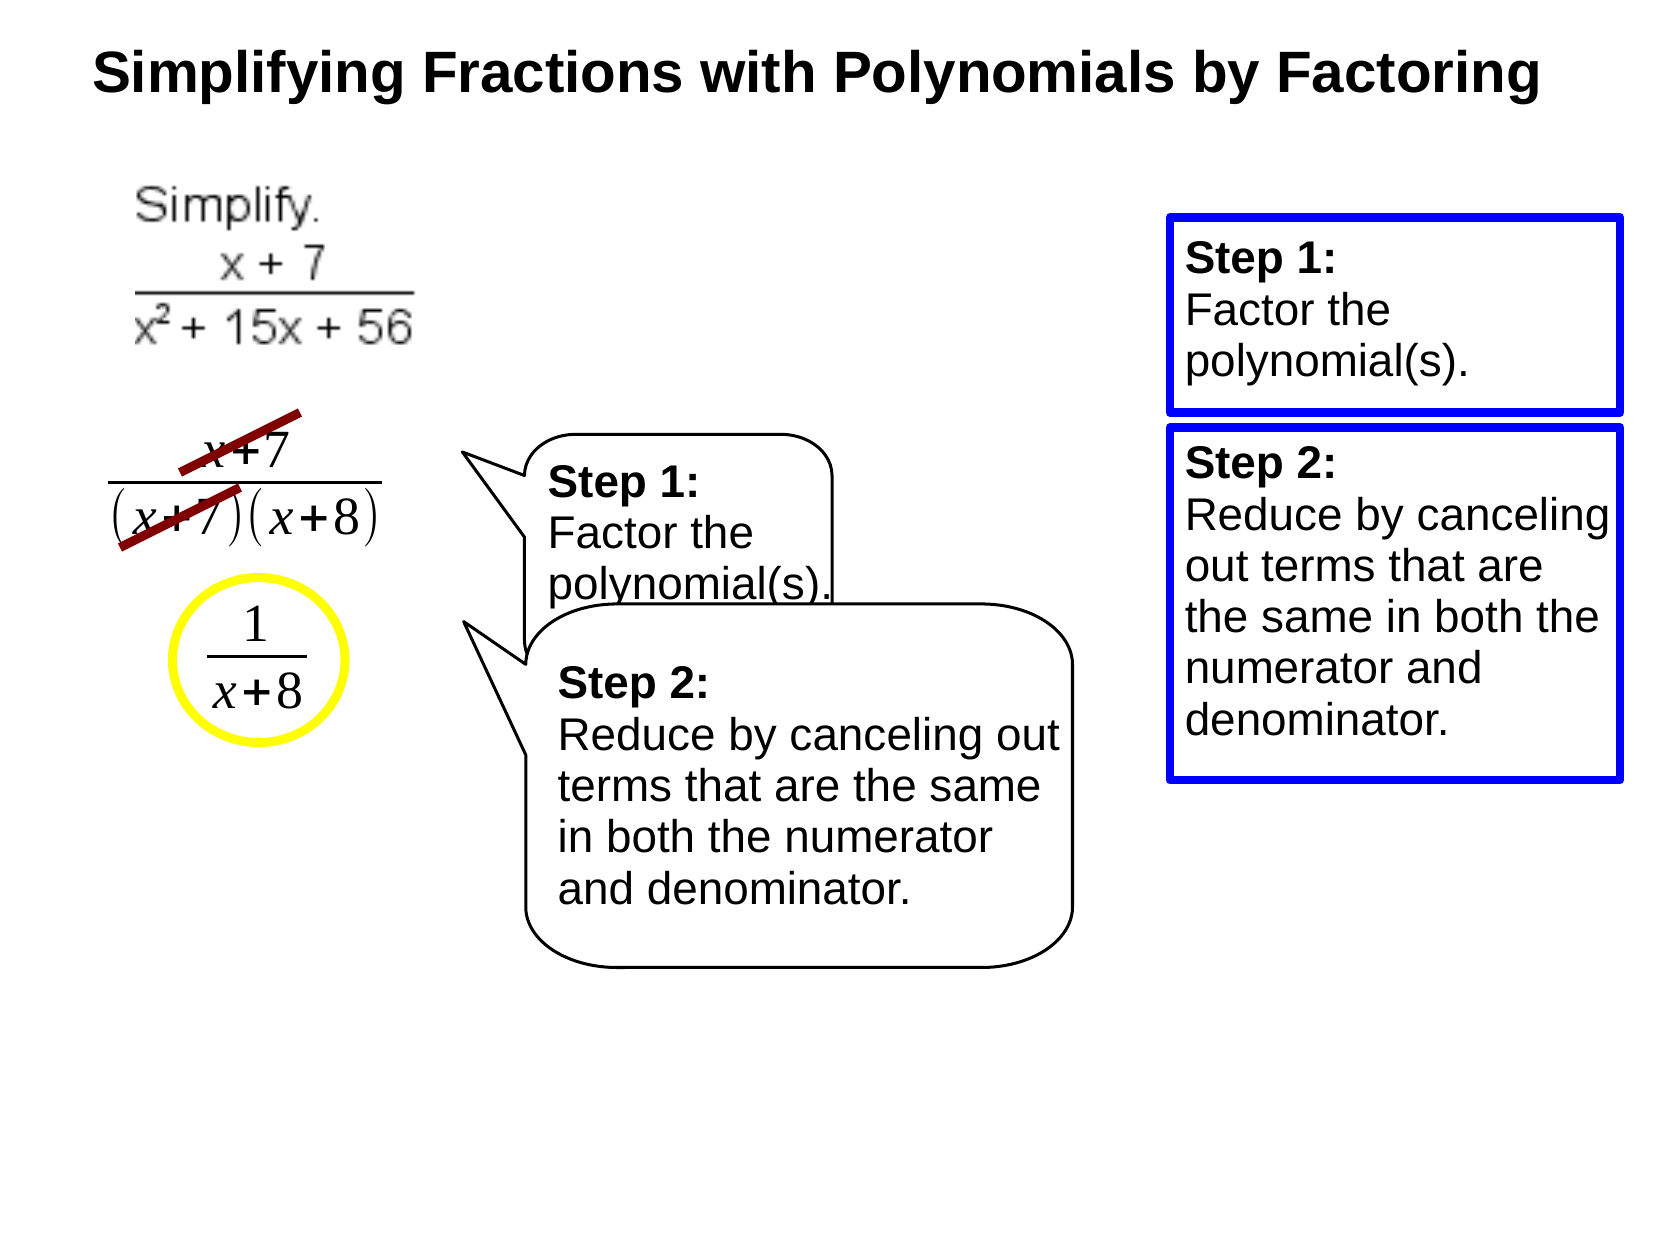

Simplifying Fractions with Polynomials by Factoring
Step 1:
Factor the polynomial(s).
Step 2:
Reduce by canceling out terms that are the same in both the numerator and denominator.
Step 1:
Factor the
polynomial(s).
Step 2:
Reduce by canceling out
terms that are the same
in both the numerator
and denominator.